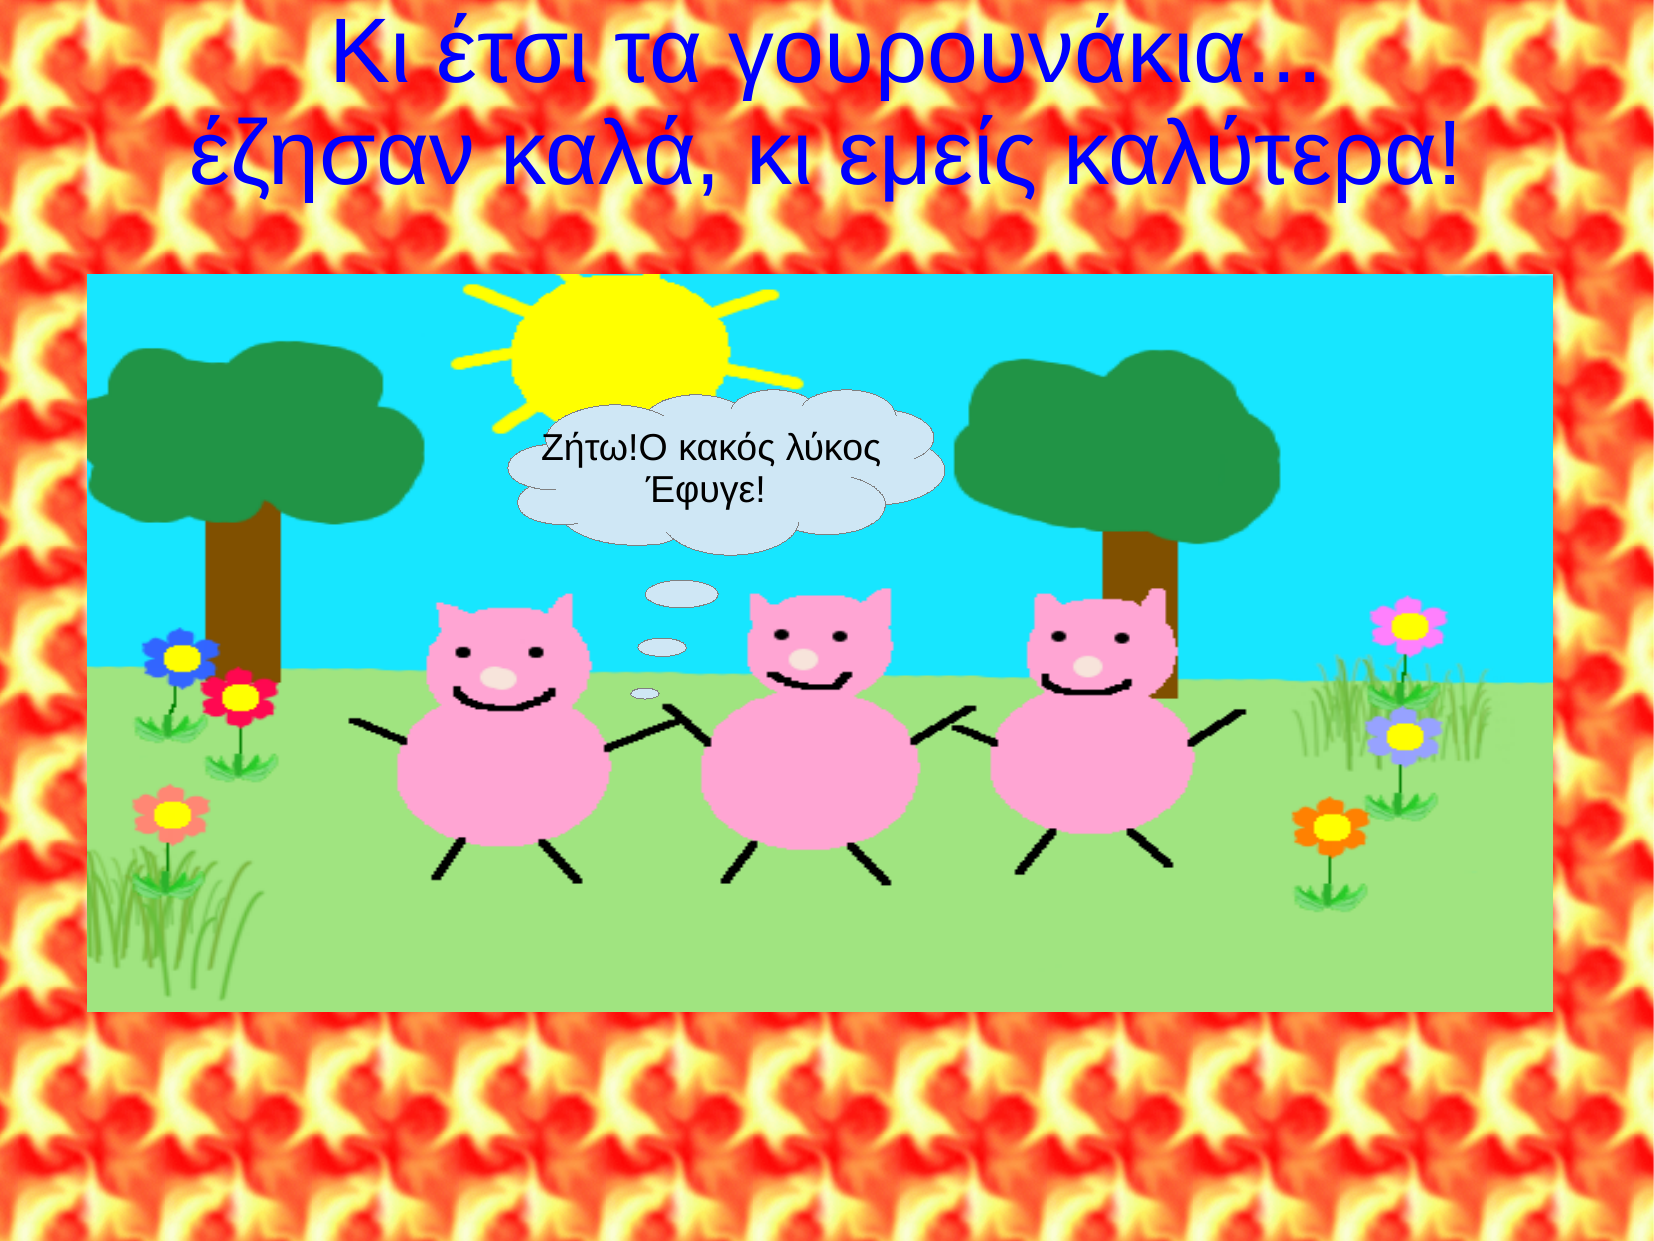

# Κι έτσι τα γουρουνάκια... έζησαν καλά, κι εμείς καλύτερα!
Ζήτω!Ο κακός λύκος
Έφυγε!